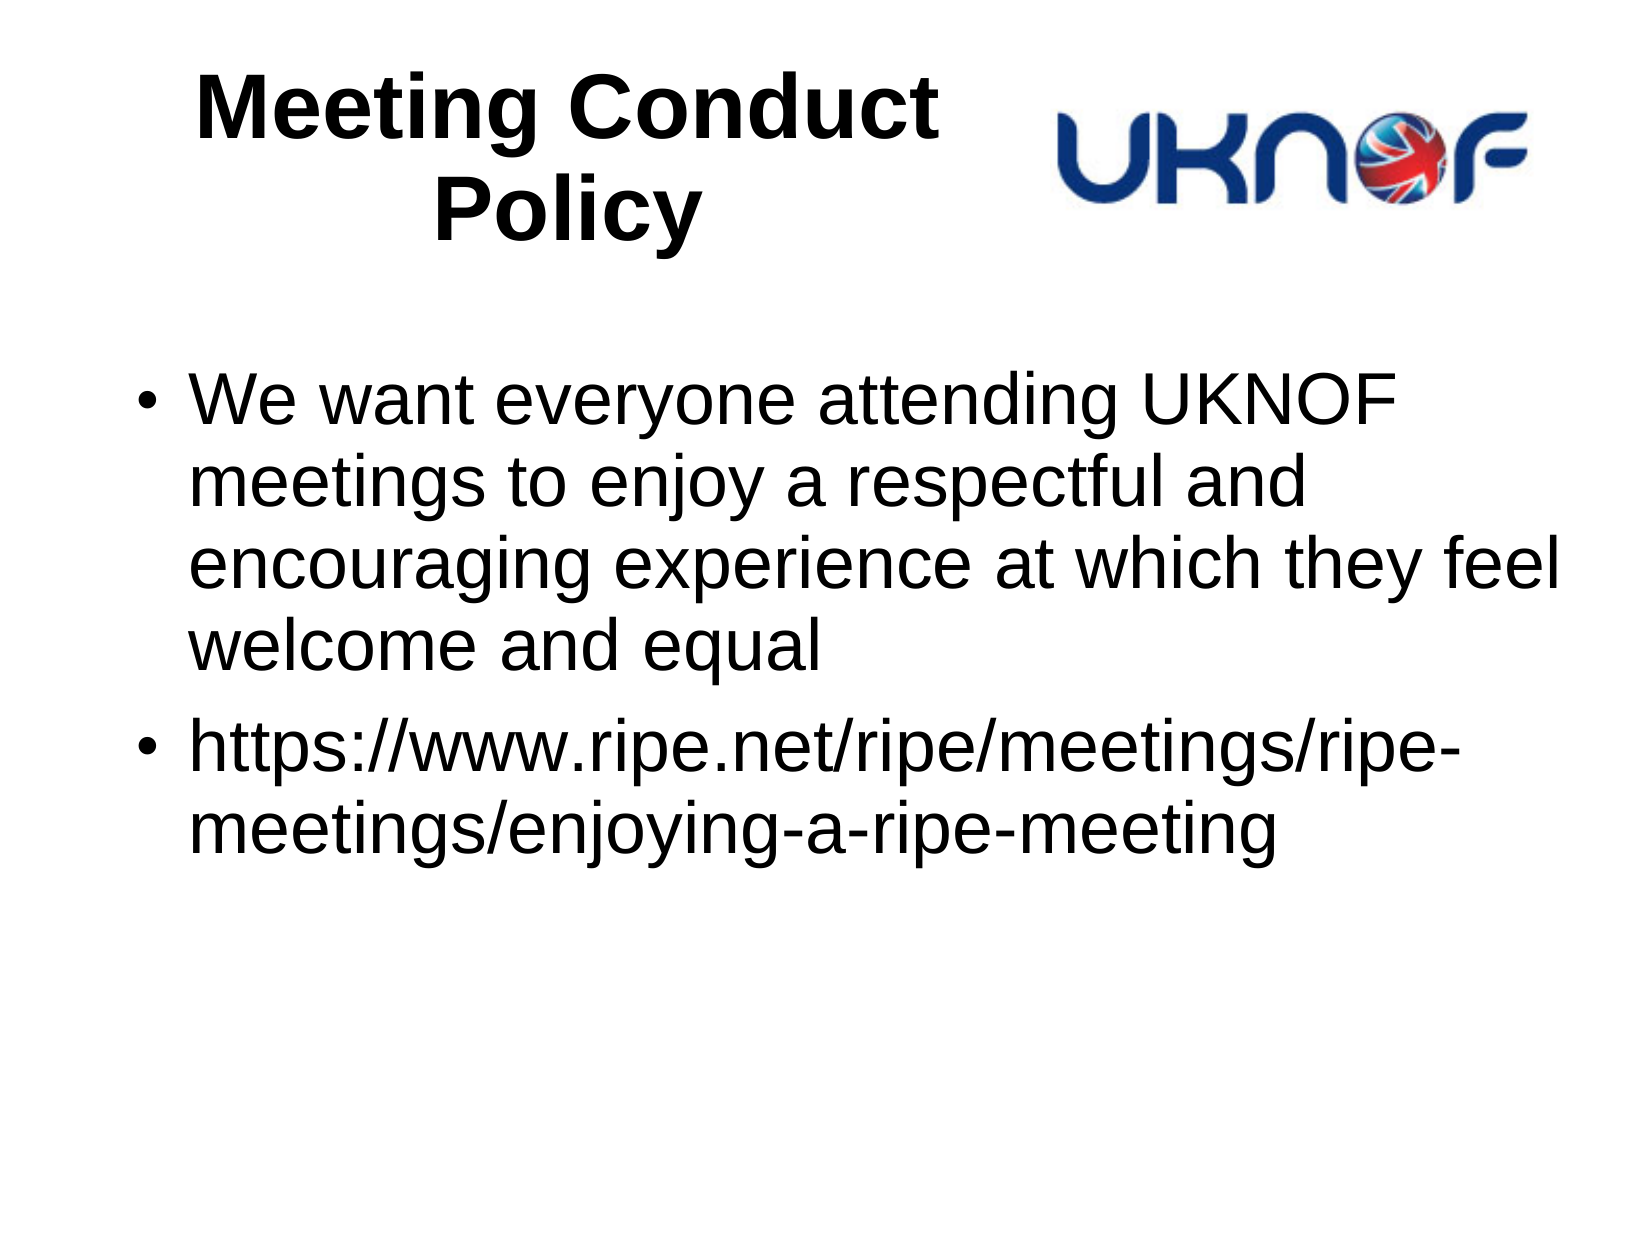

# Meeting Conduct Policy
We want everyone attending UKNOF meetings to enjoy a respectful and encouraging experience at which they feel welcome and equal
https://www.ripe.net/ripe/meetings/ripe-meetings/enjoying-a-ripe-meeting